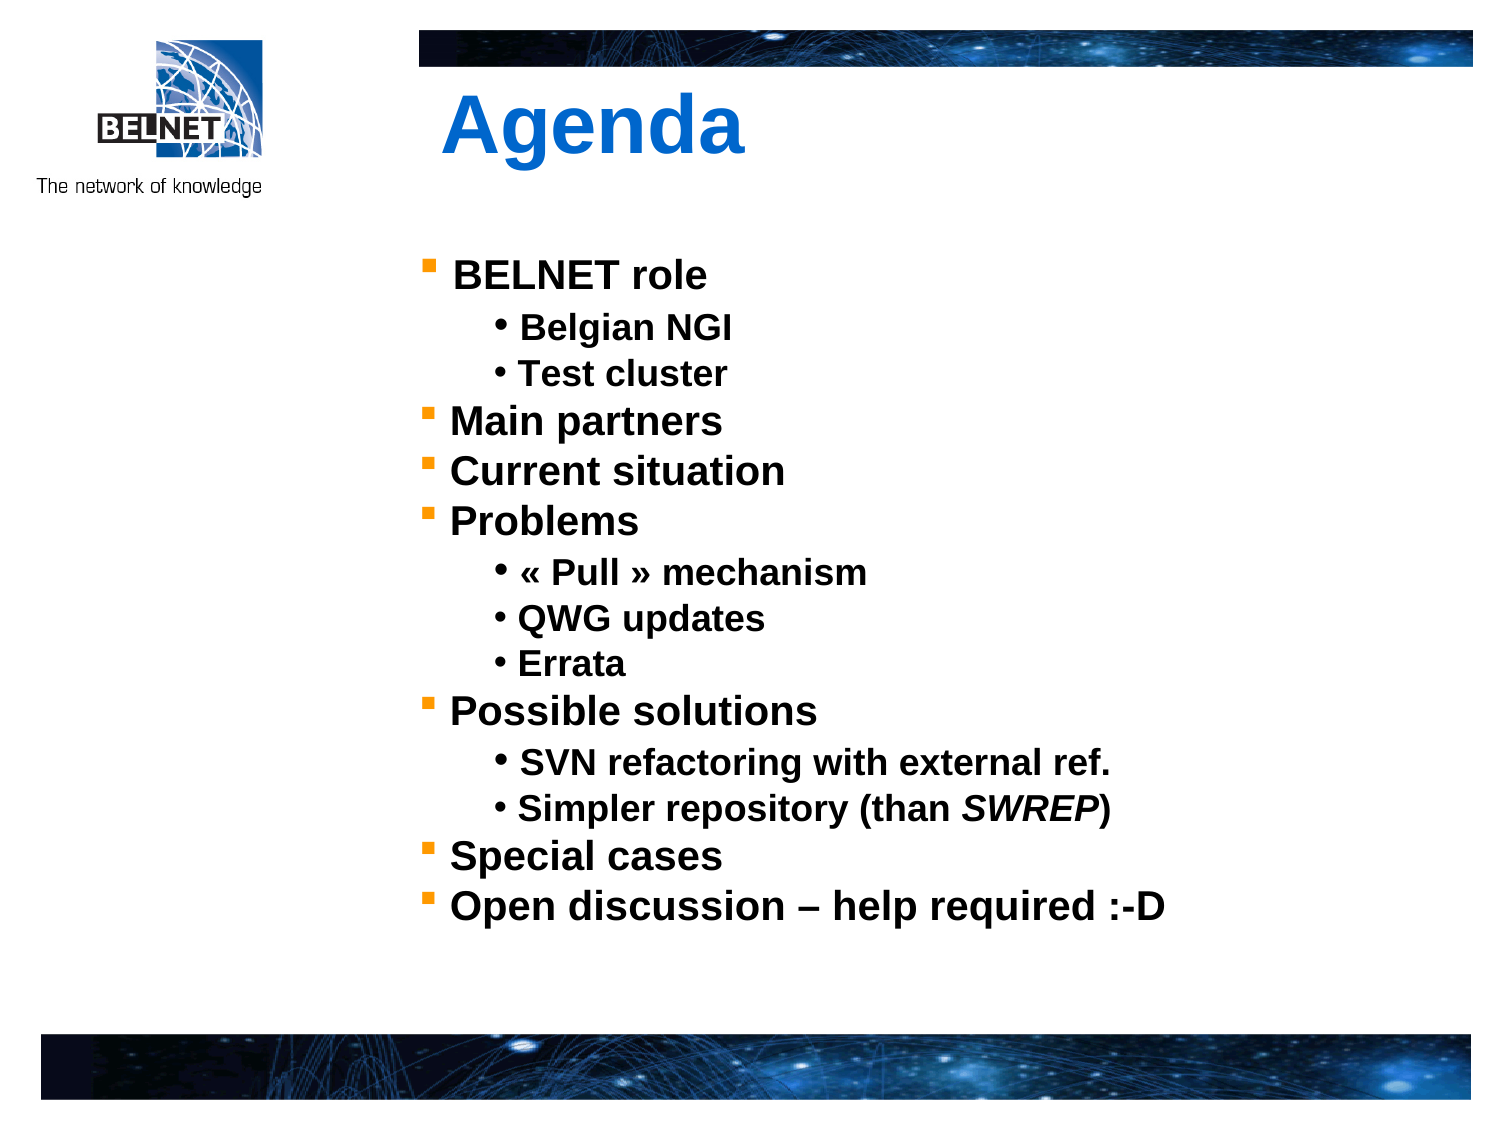

Agenda
 BELNET role
 Belgian NGI
 Test cluster
 Main partners
 Current situation
 Problems
 « Pull » mechanism
 QWG updates
 Errata
 Possible solutions
 SVN refactoring with external ref.
 Simpler repository (than SWREP)
 Special cases
 Open discussion – help required :-D